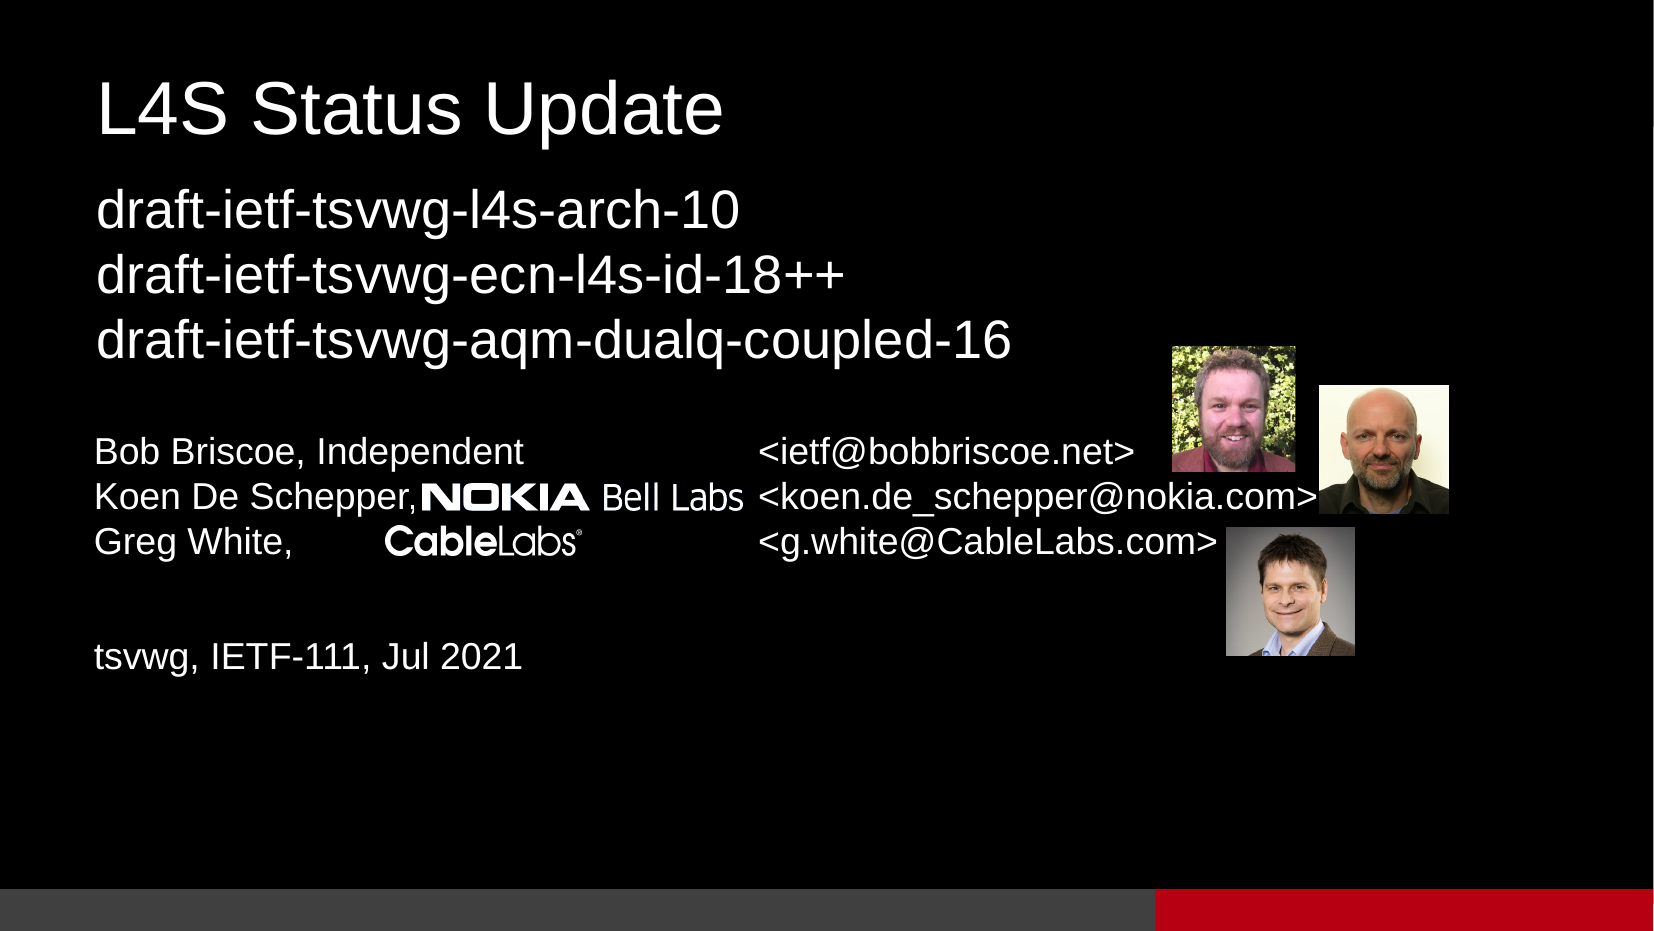

L4S Status Update
draft-ietf-tsvwg-l4s-arch-10
draft-ietf-tsvwg-ecn-l4s-id-18++
draft-ietf-tsvwg-aqm-dualq-coupled-16
Bob Briscoe, Independent 				<ietf@bobbriscoe.net>
Koen De Schepper, N	okia Bell Labs 	<koen.de_schepper@nokia.com>
Greg White, 		CableLabs			<g.white@CableLabs.com>
tsvwg, IETF-111, Jul 2021